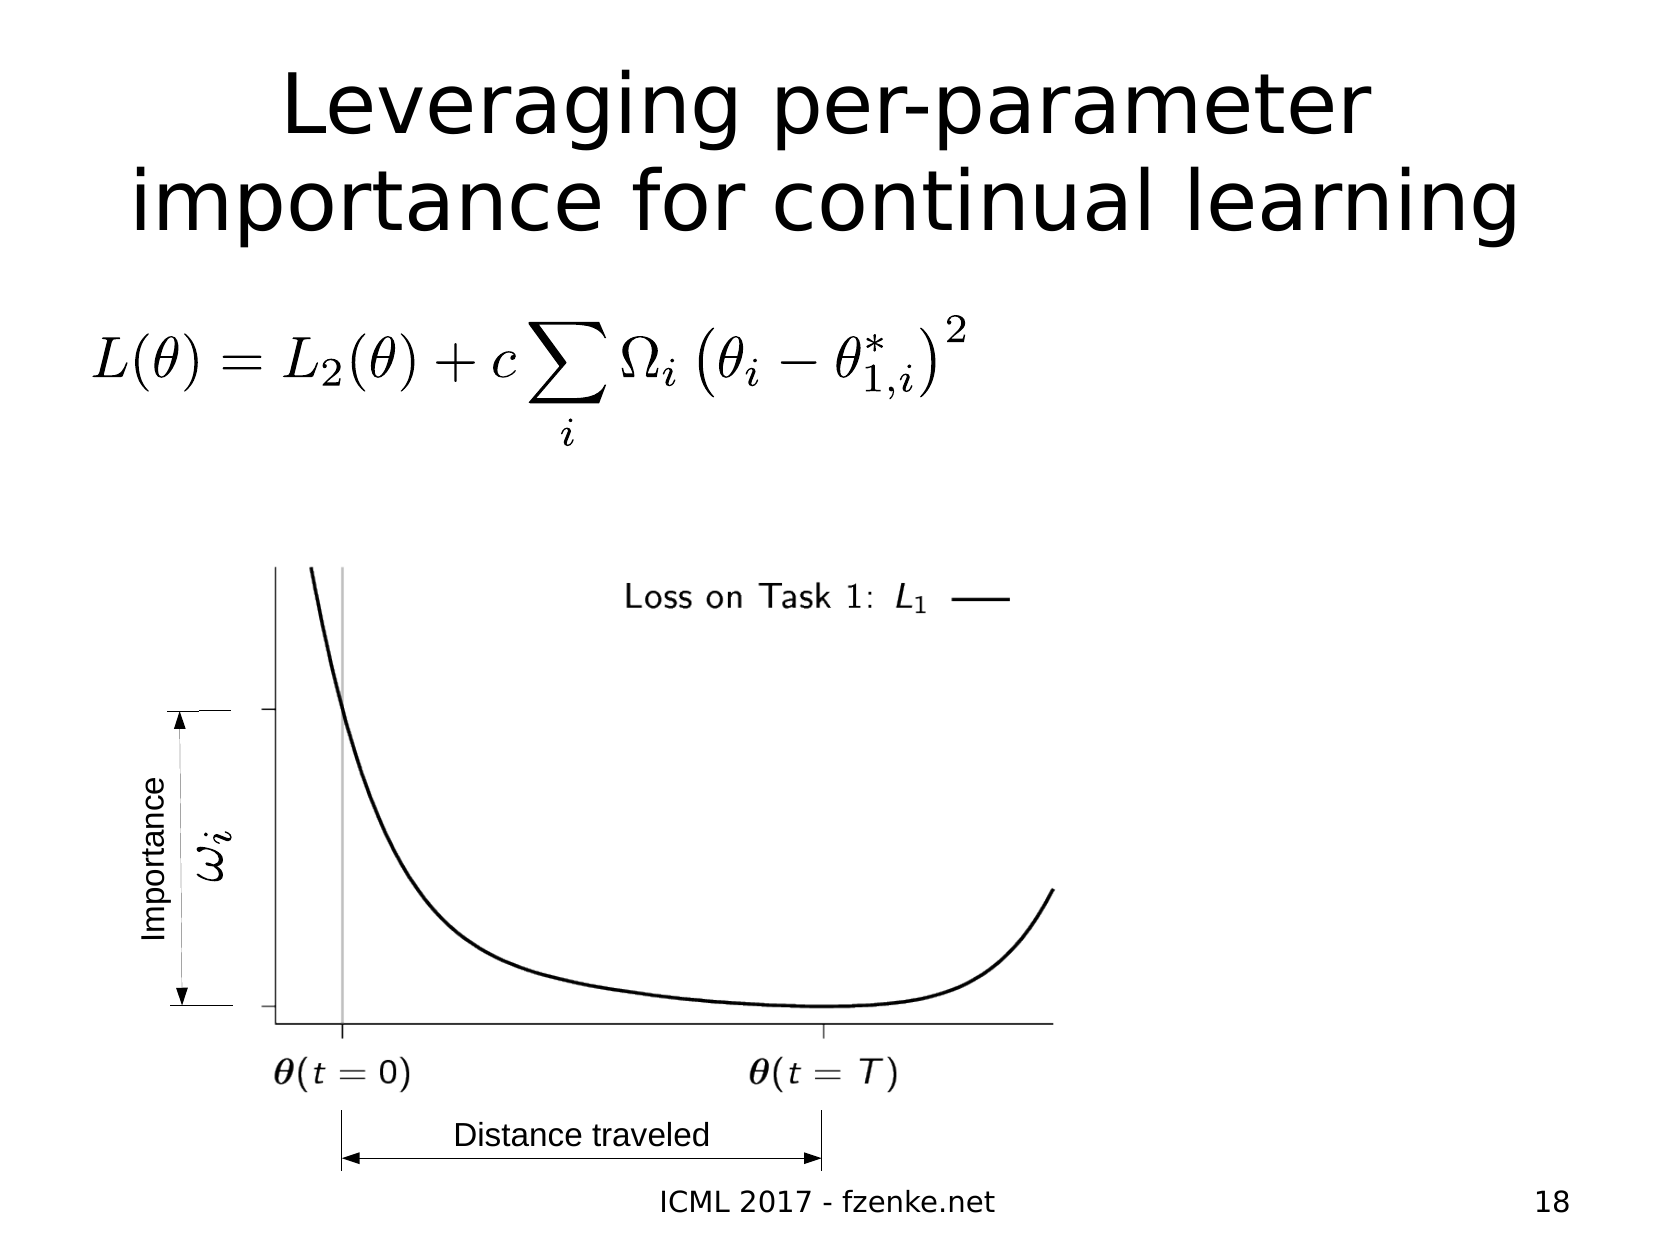

# Leveraging per-parameter importance for continual learning
ICML 2017 - fzenke.net
18